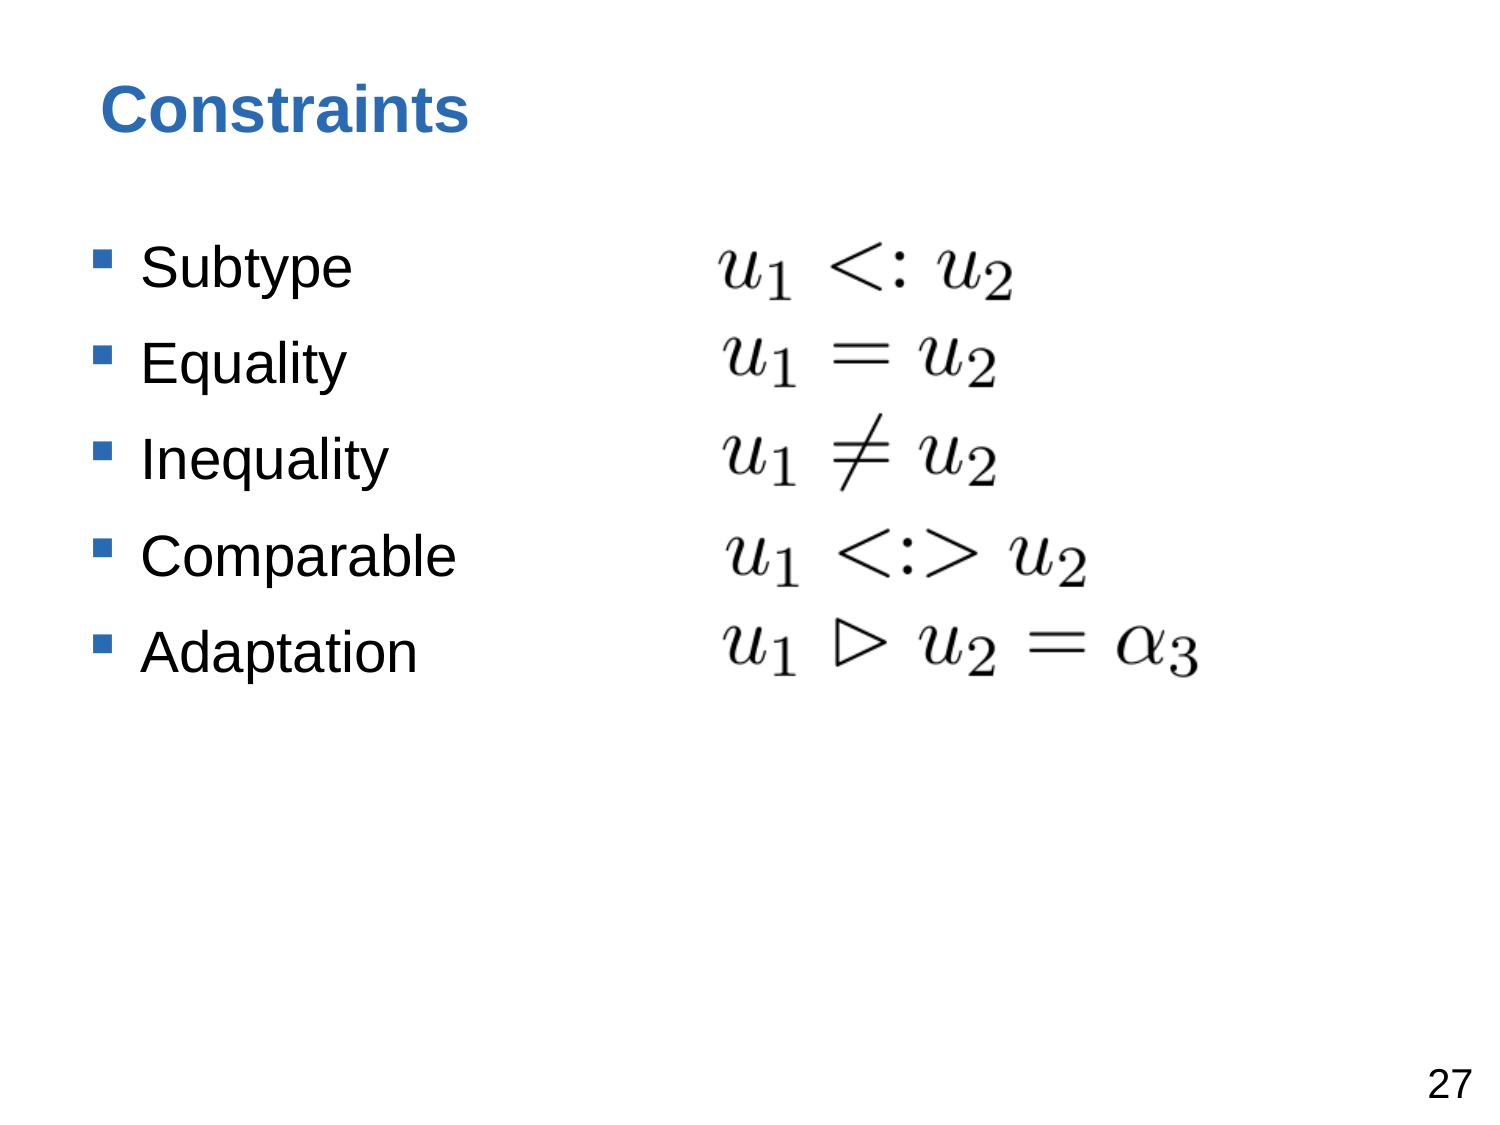

Constraints
# Subtype
Equality
Inequality
Comparable
Adaptation
27